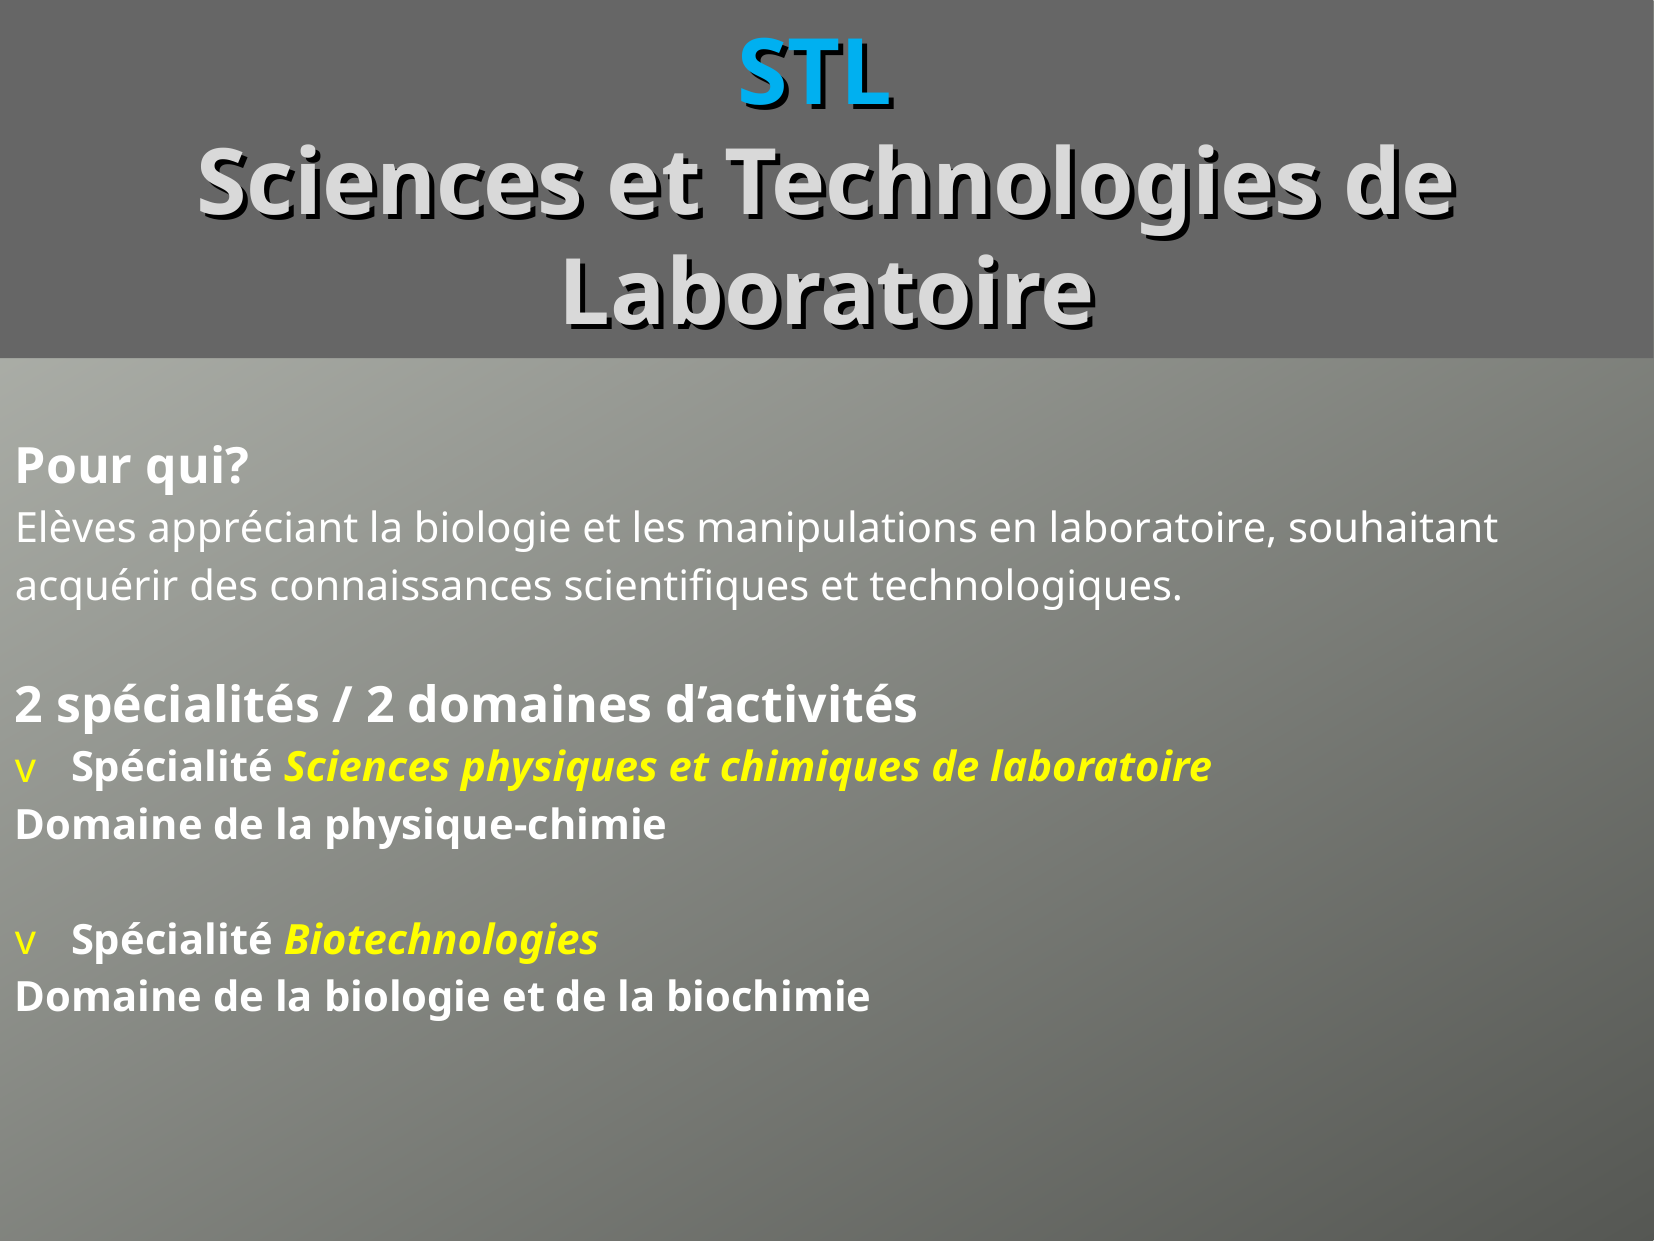

STL
Sciences et Technologies de Laboratoire
Pour qui?
Elèves appréciant la biologie et les manipulations en laboratoire, souhaitant
acquérir des connaissances scientifiques et technologiques.
2 spécialités / 2 domaines d’activités
Spécialité Sciences physiques et chimiques de laboratoire
Domaine de la physique-chimie
Spécialité Biotechnologies
Domaine de la biologie et de la biochimie